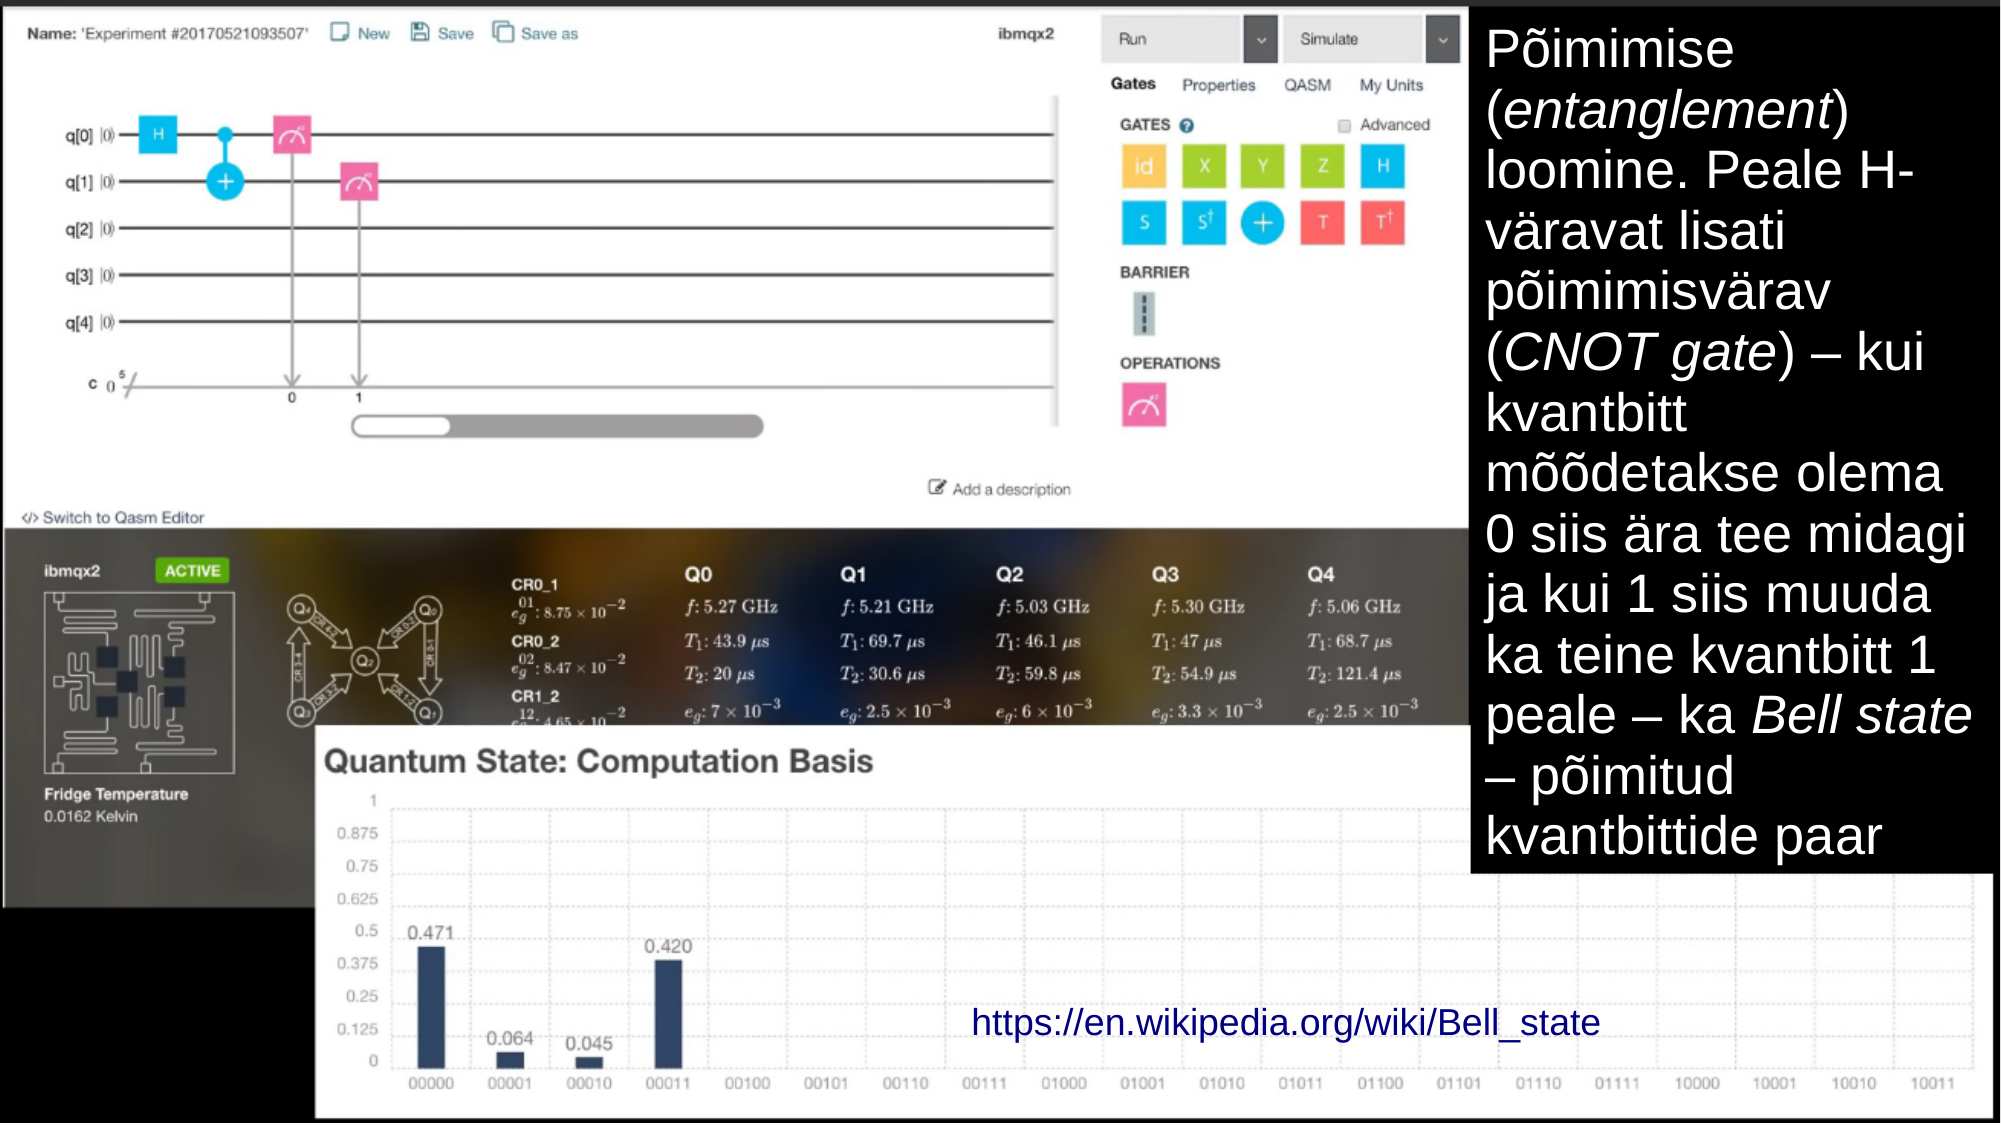

Põimimise (entanglement) loomine. Peale H-väravat lisati põimimisvärav (CNOT gate) – kui kvantbitt mõõdetakse olema 0 siis ära tee midagi ja kui 1 siis muuda ka teine kvantbitt 1 peale – ka Bell state – põimitud kvantbittide paar
https://en.wikipedia.org/wiki/Bell_state
47